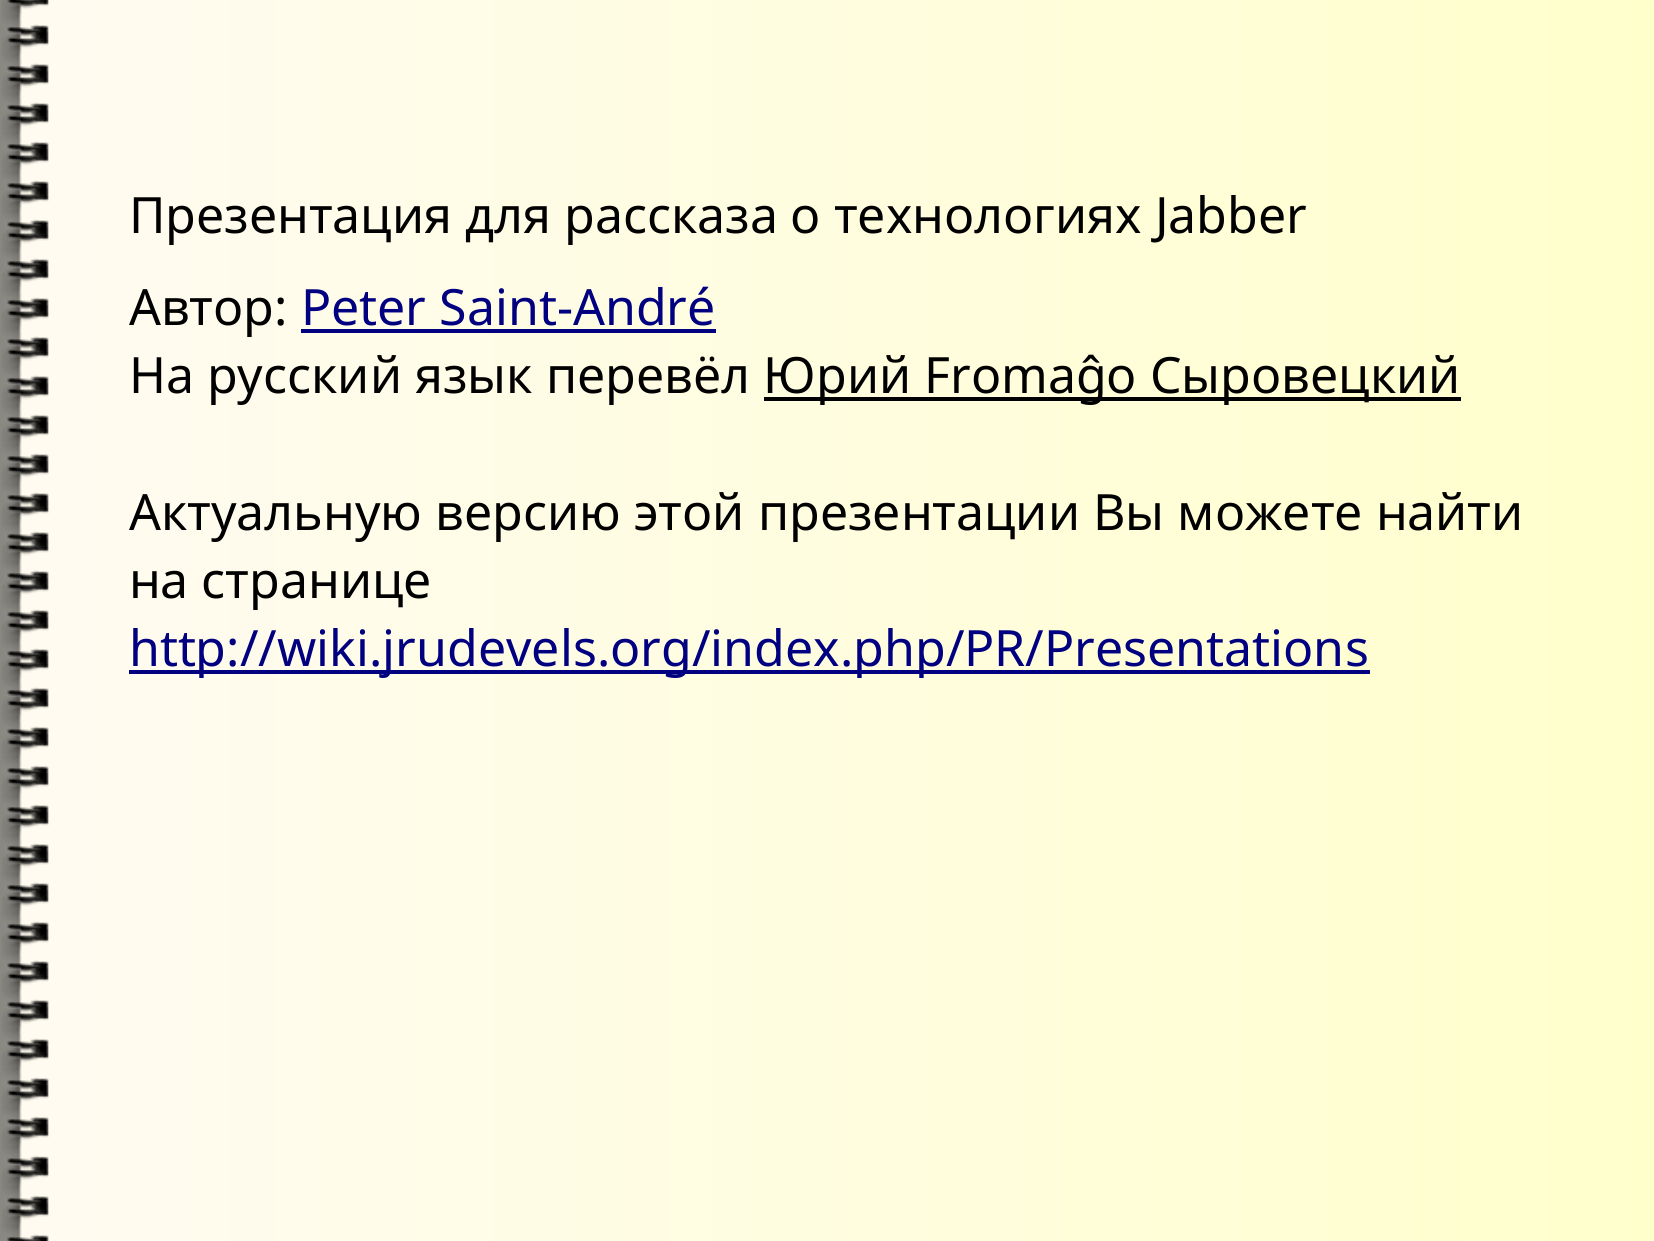

Презентация для рассказа о технологиях Jabber
Автор: Peter Saint-André
На русский язык перевёл Юрий Fromaĝo Сыровецкий
Актуальную версию этой презентации Вы можете найти на странице http://wiki.jrudevels.org/index.php/PR/Presentations